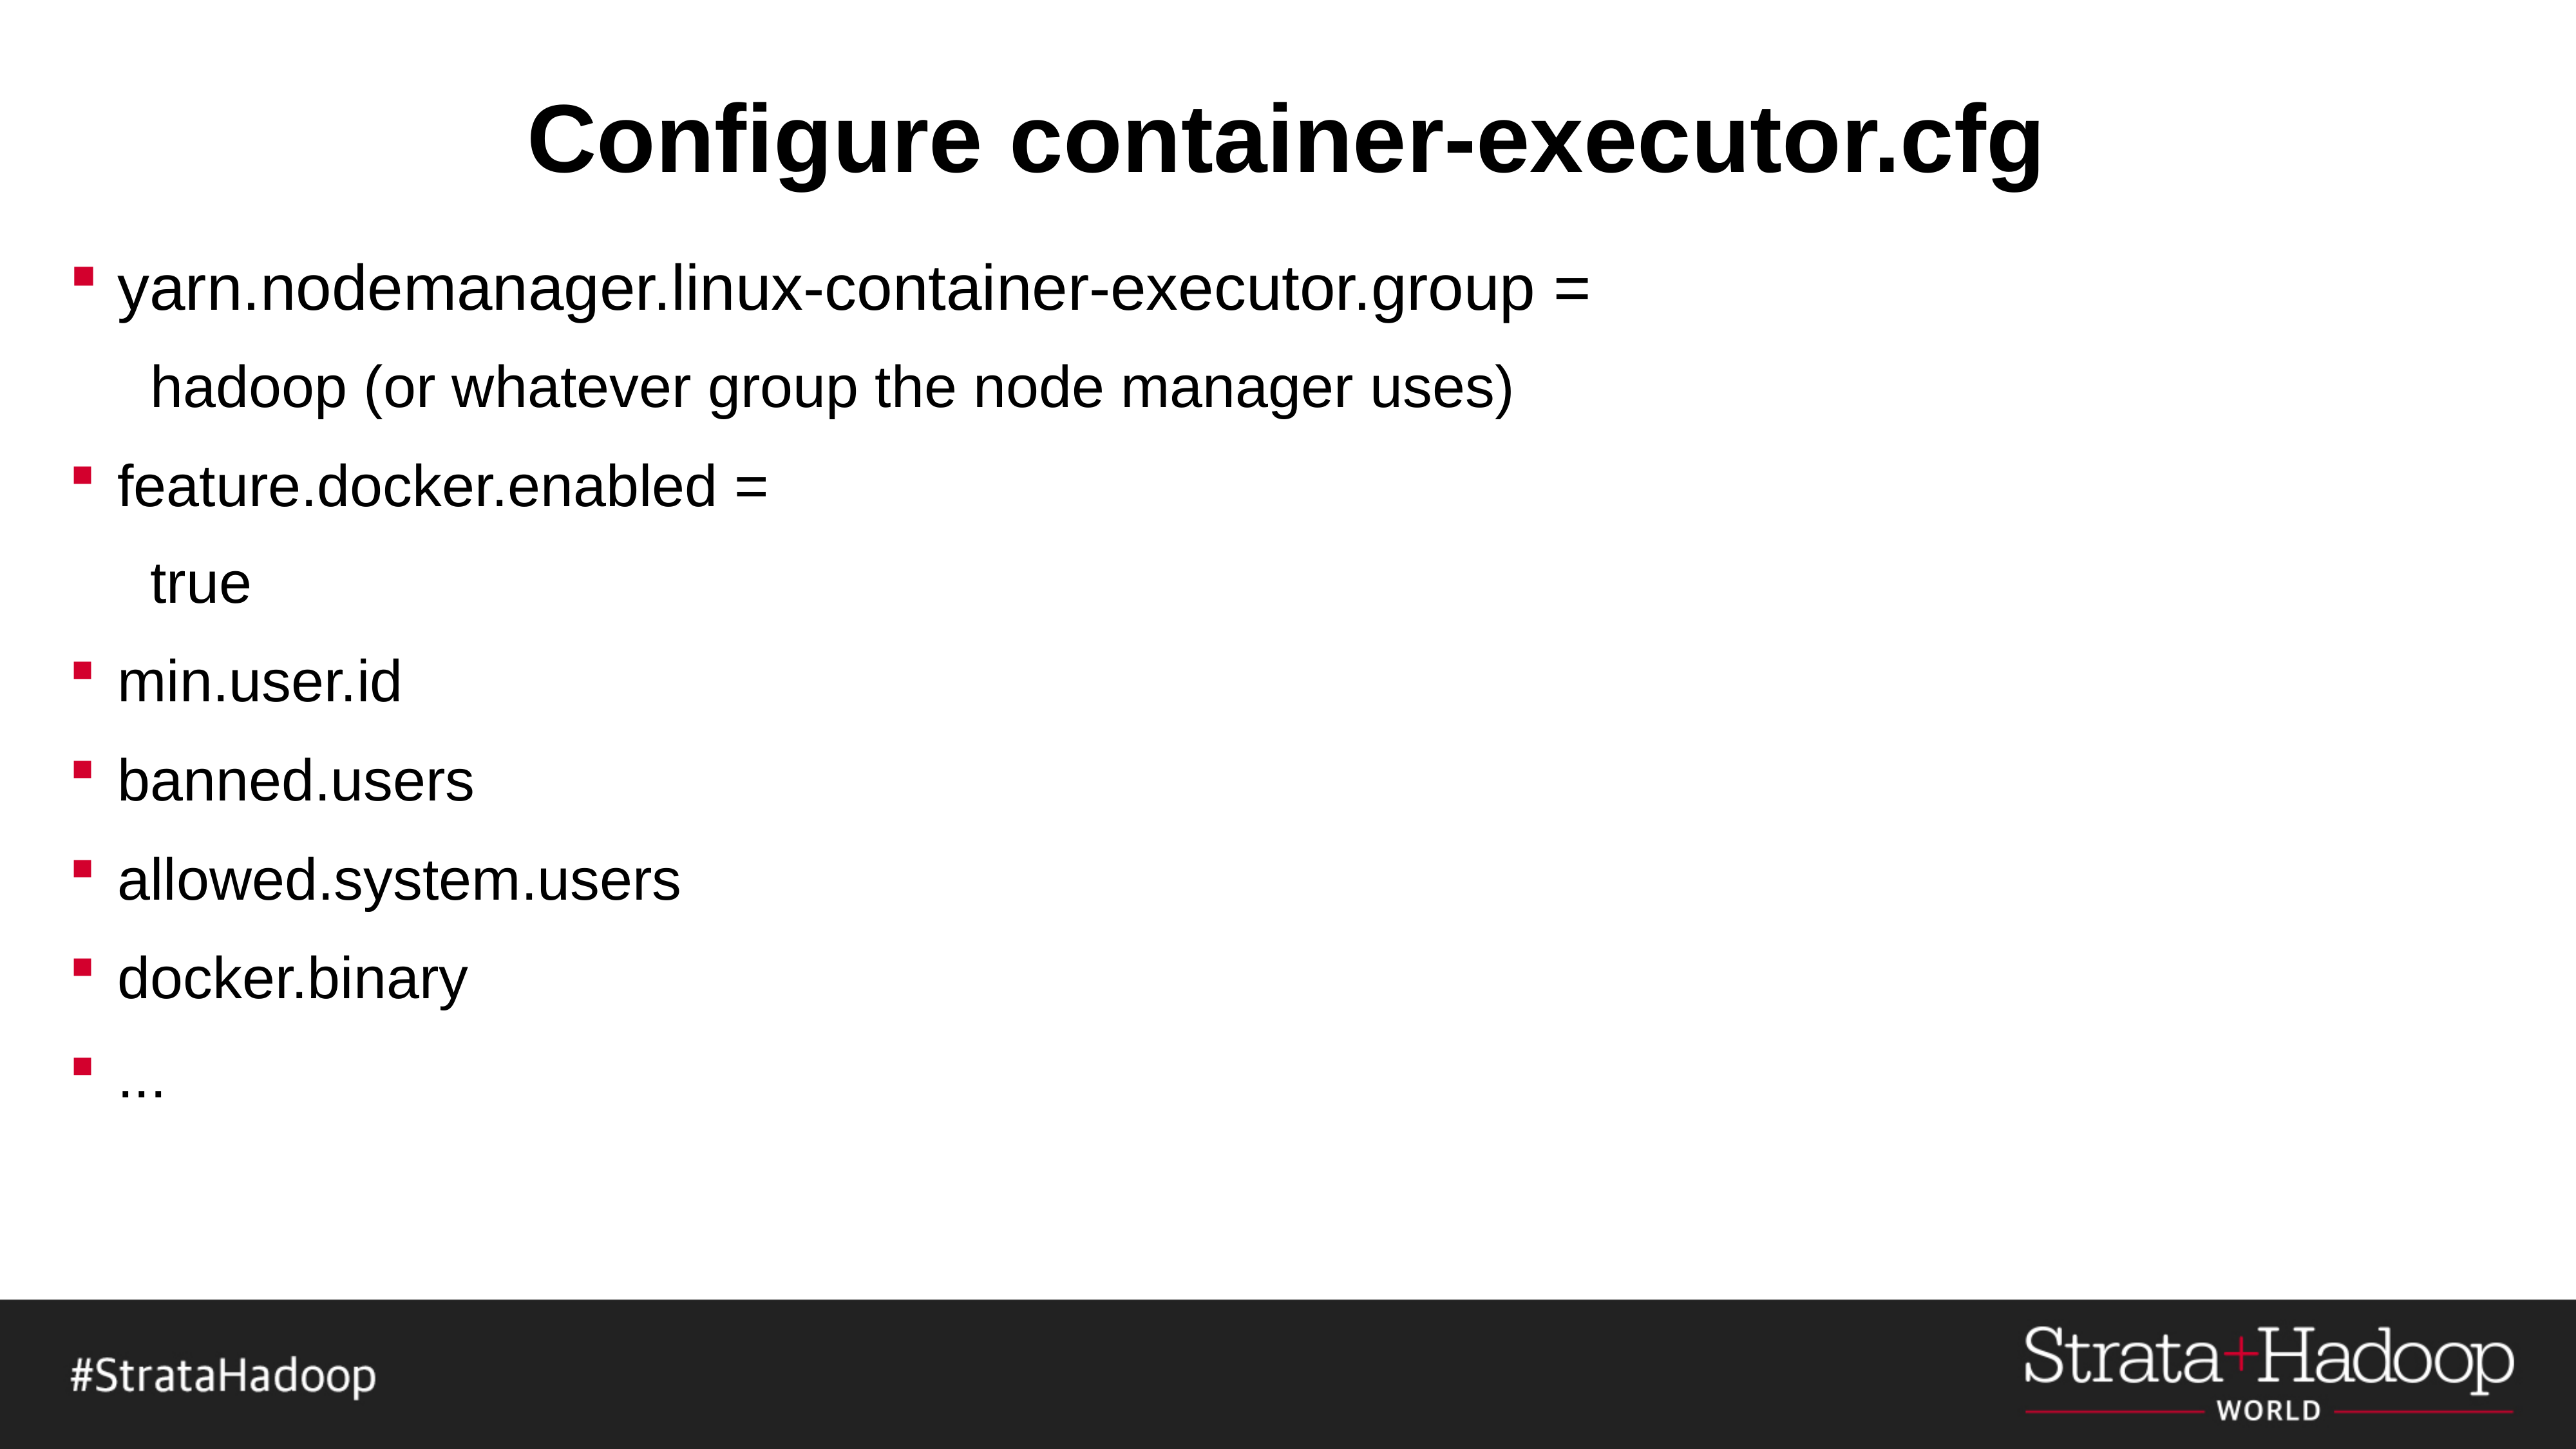

# Configure container-executor.cfg
yarn.nodemanager.linux-container-executor.group =
hadoop (or whatever group the node manager uses)
feature.docker.enabled =
true
min.user.id
banned.users
allowed.system.users
docker.binary
...